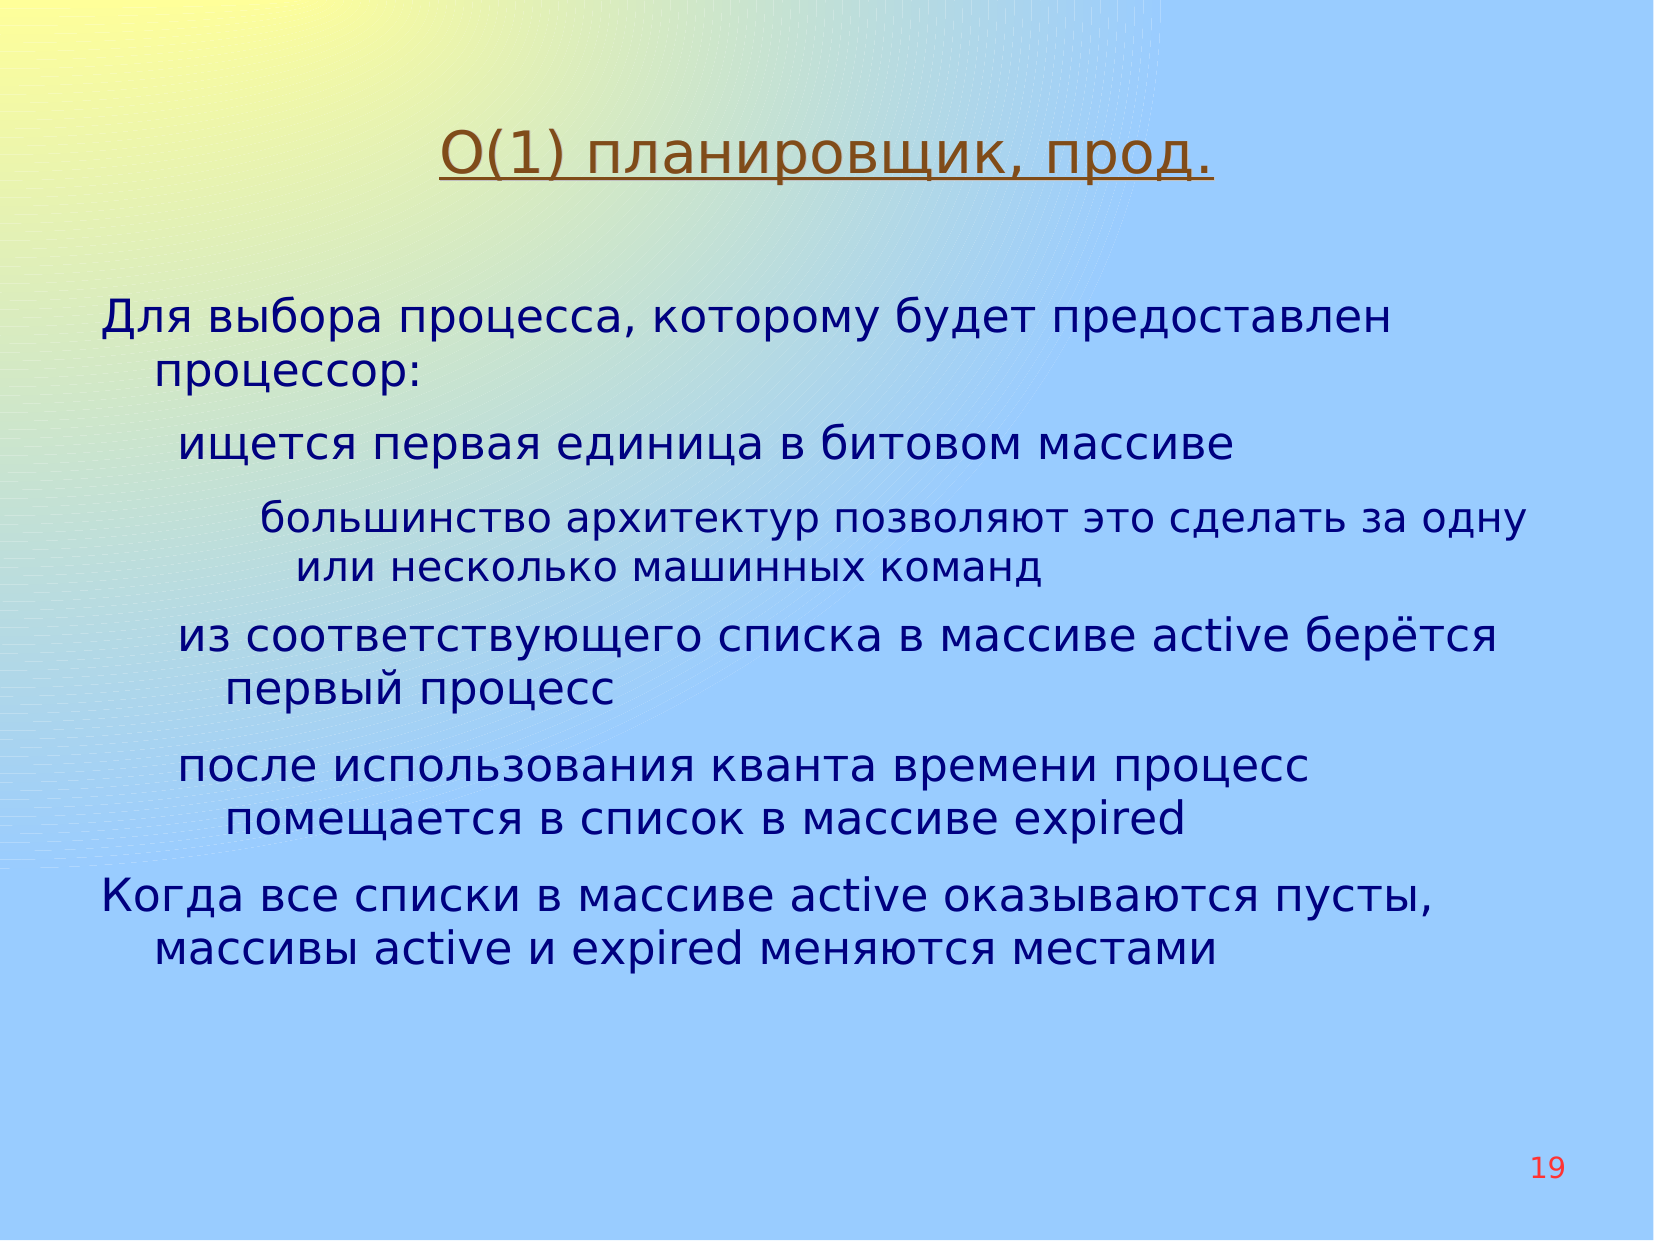

# O(1) планировщик, прод.
Для выбора процесса, которому будет предоставлен процессор:
ищется первая единица в битовом массиве
большинство архитектур позволяют это сделать за одну или несколько машинных команд
из соответствующего списка в массиве active берётся первый процесс
после использования кванта времени процесс помещается в список в массиве expired
Когда все списки в массиве active оказываются пусты, массивы active и expired меняются местами
19